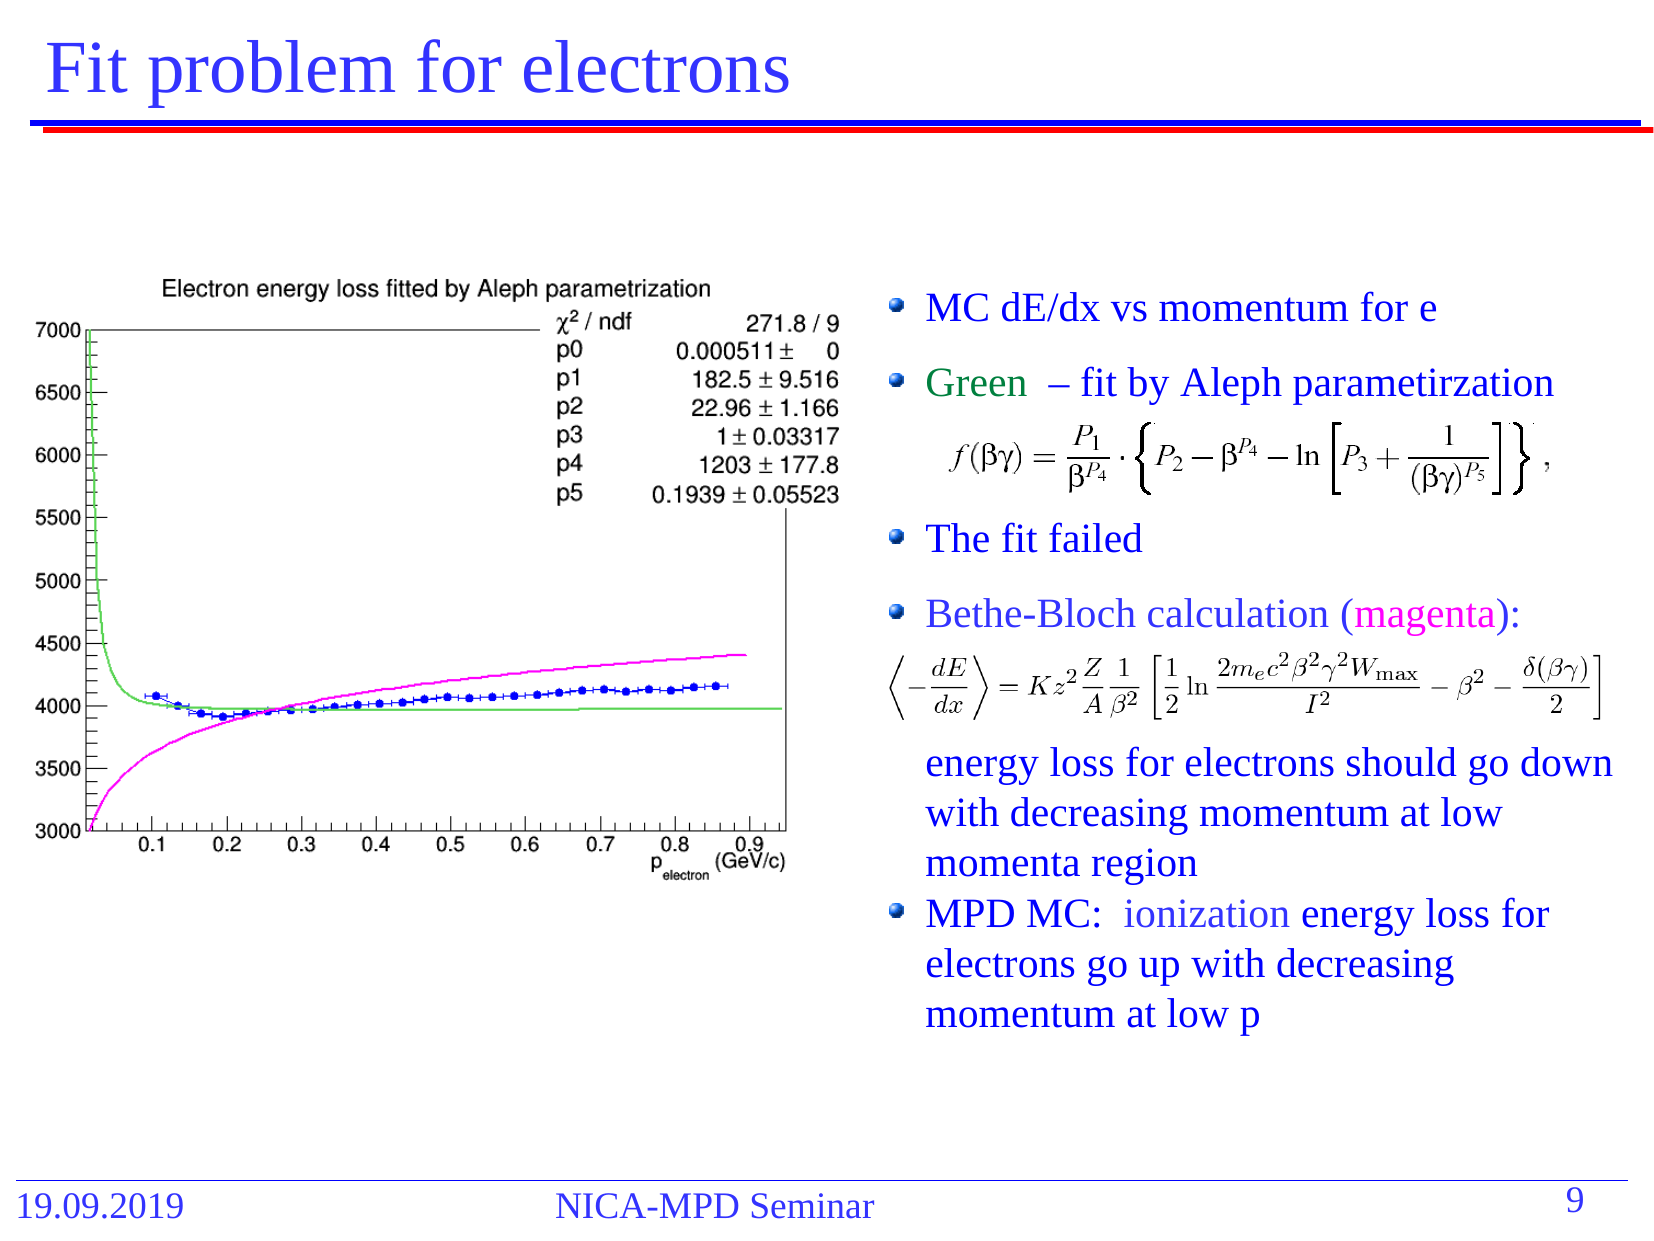

Fit problem for electrons
MC dE/dx vs momentum for e
Green – fit by Aleph parametirzation
The fit failed
Bethe-Bloch calculation (magenta):
energy loss for electrons should go down
with decreasing momentum at low
momenta region
MPD MC: ionization energy loss for
electrons go up with decreasing
momentum at low p
9